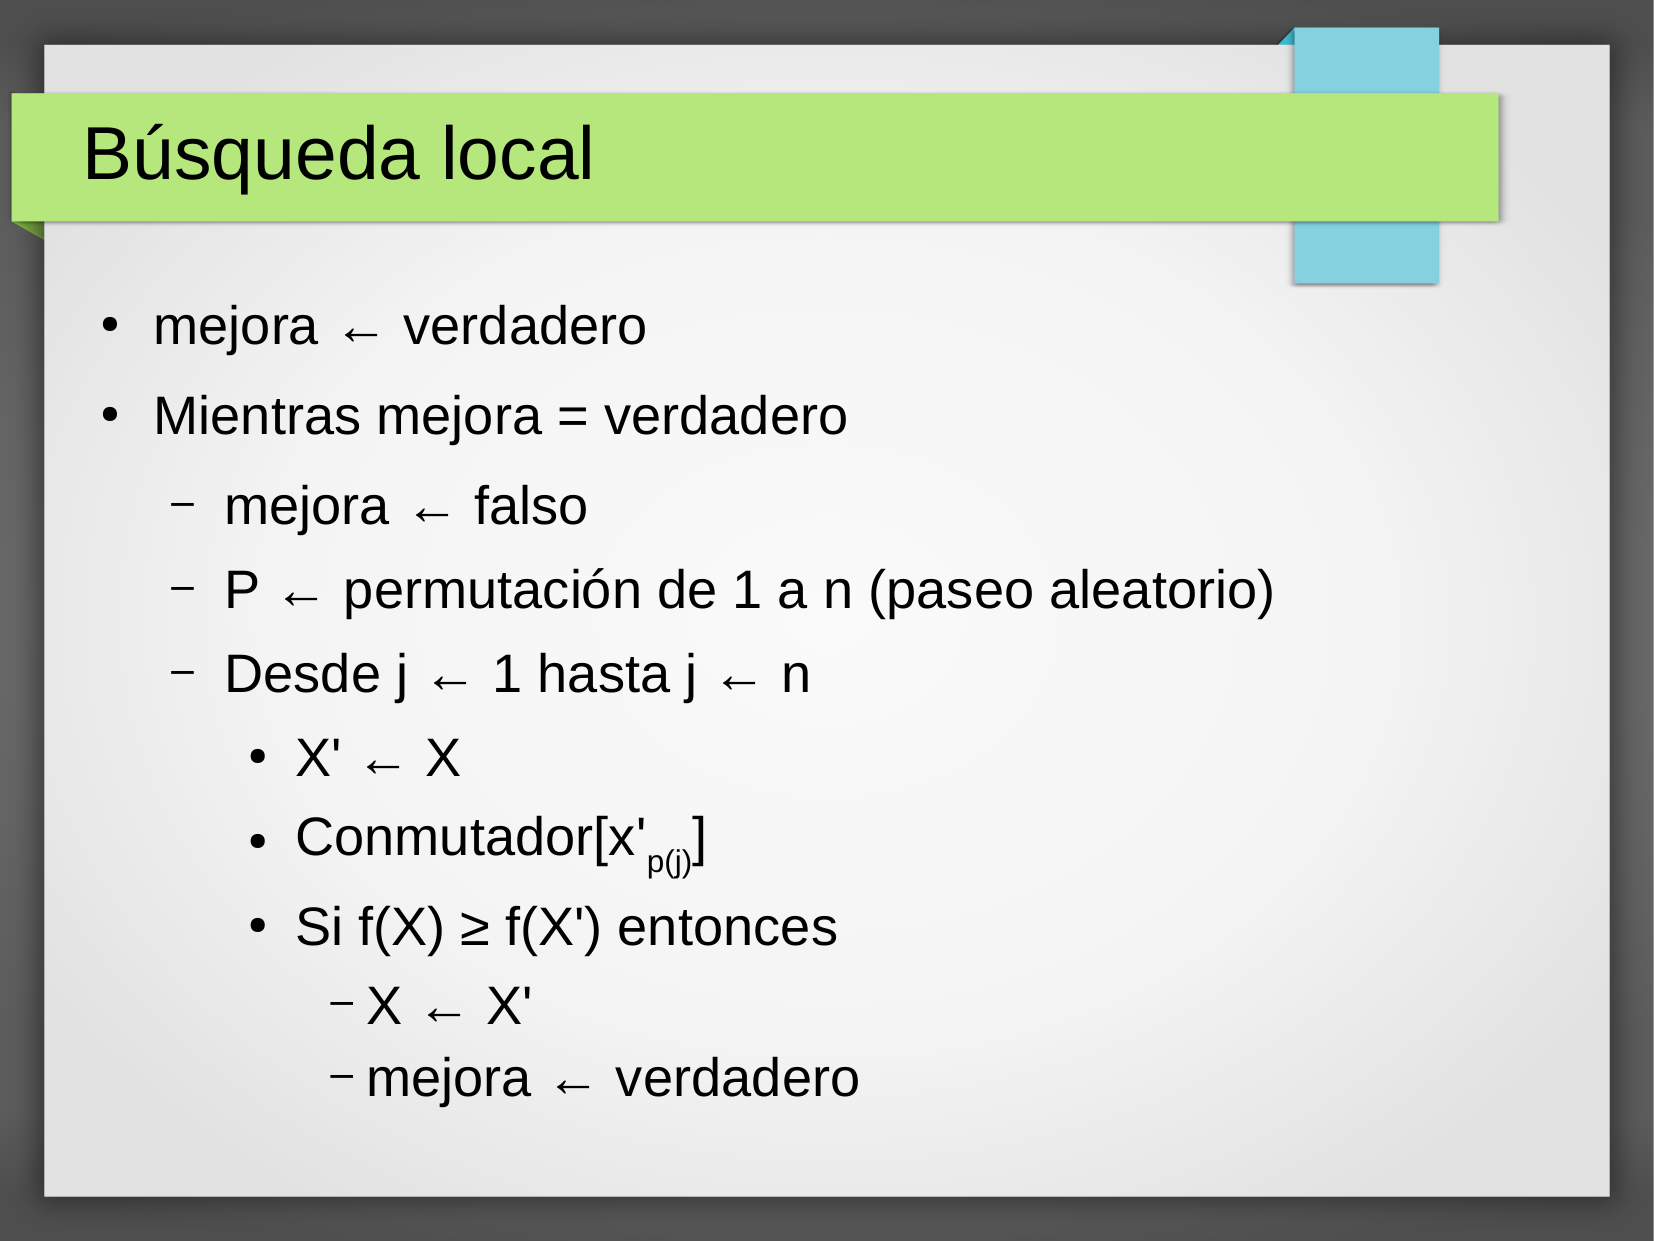

# Búsqueda local
mejora ← verdadero
Mientras mejora = verdadero
mejora ← falso
P ← permutación de 1 a n (paseo aleatorio)
Desde j ← 1 hasta j ← n
X' ← X
Conmutador[x'p(j)]
Si f(X) ≥ f(X') entonces
X ← X'
mejora ← verdadero